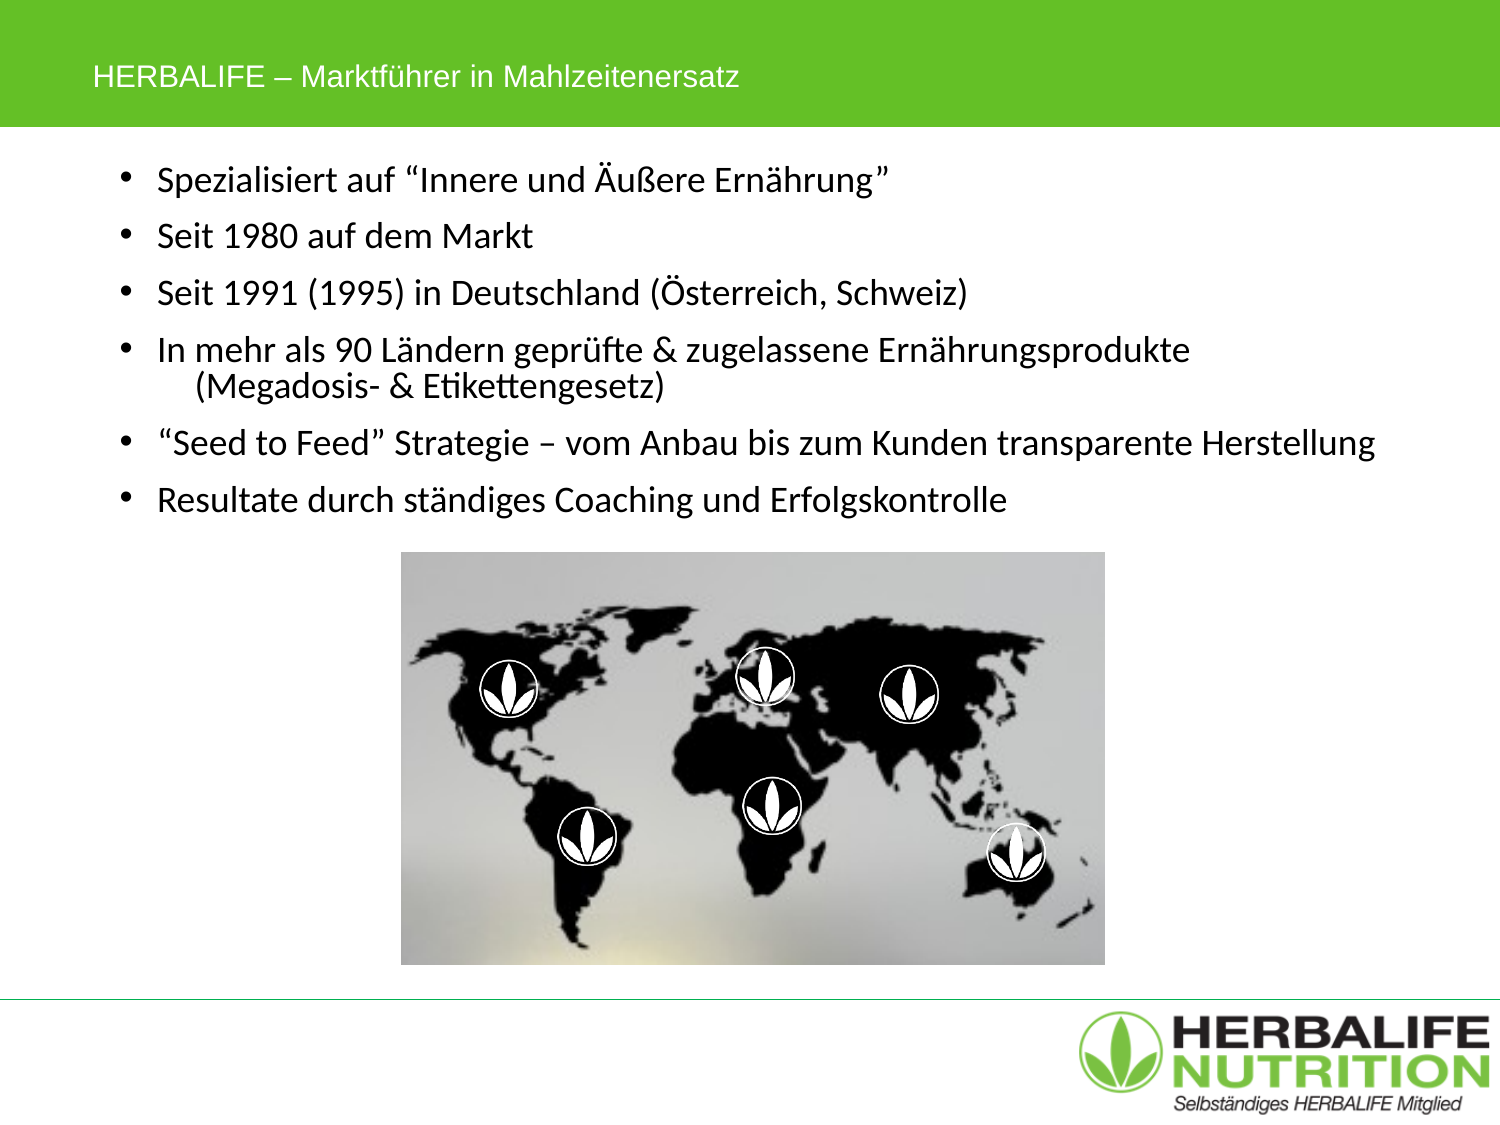

# HERBALIFE – Marktführer in Mahlzeitenersatz
Spezialisiert auf “Innere und Äußere Ernährung”
Seit 1980 auf dem Markt
Seit 1991 (1995) in Deutschland (Österreich, Schweiz)
In mehr als 90 Ländern geprüfte & zugelassene Ernährungsprodukte
(Megadosis- & Etikettengesetz)
“Seed to Feed” Strategie – vom Anbau bis zum Kunden transparente Herstellung
Resultate durch ständiges Coaching und Erfolgskontrolle